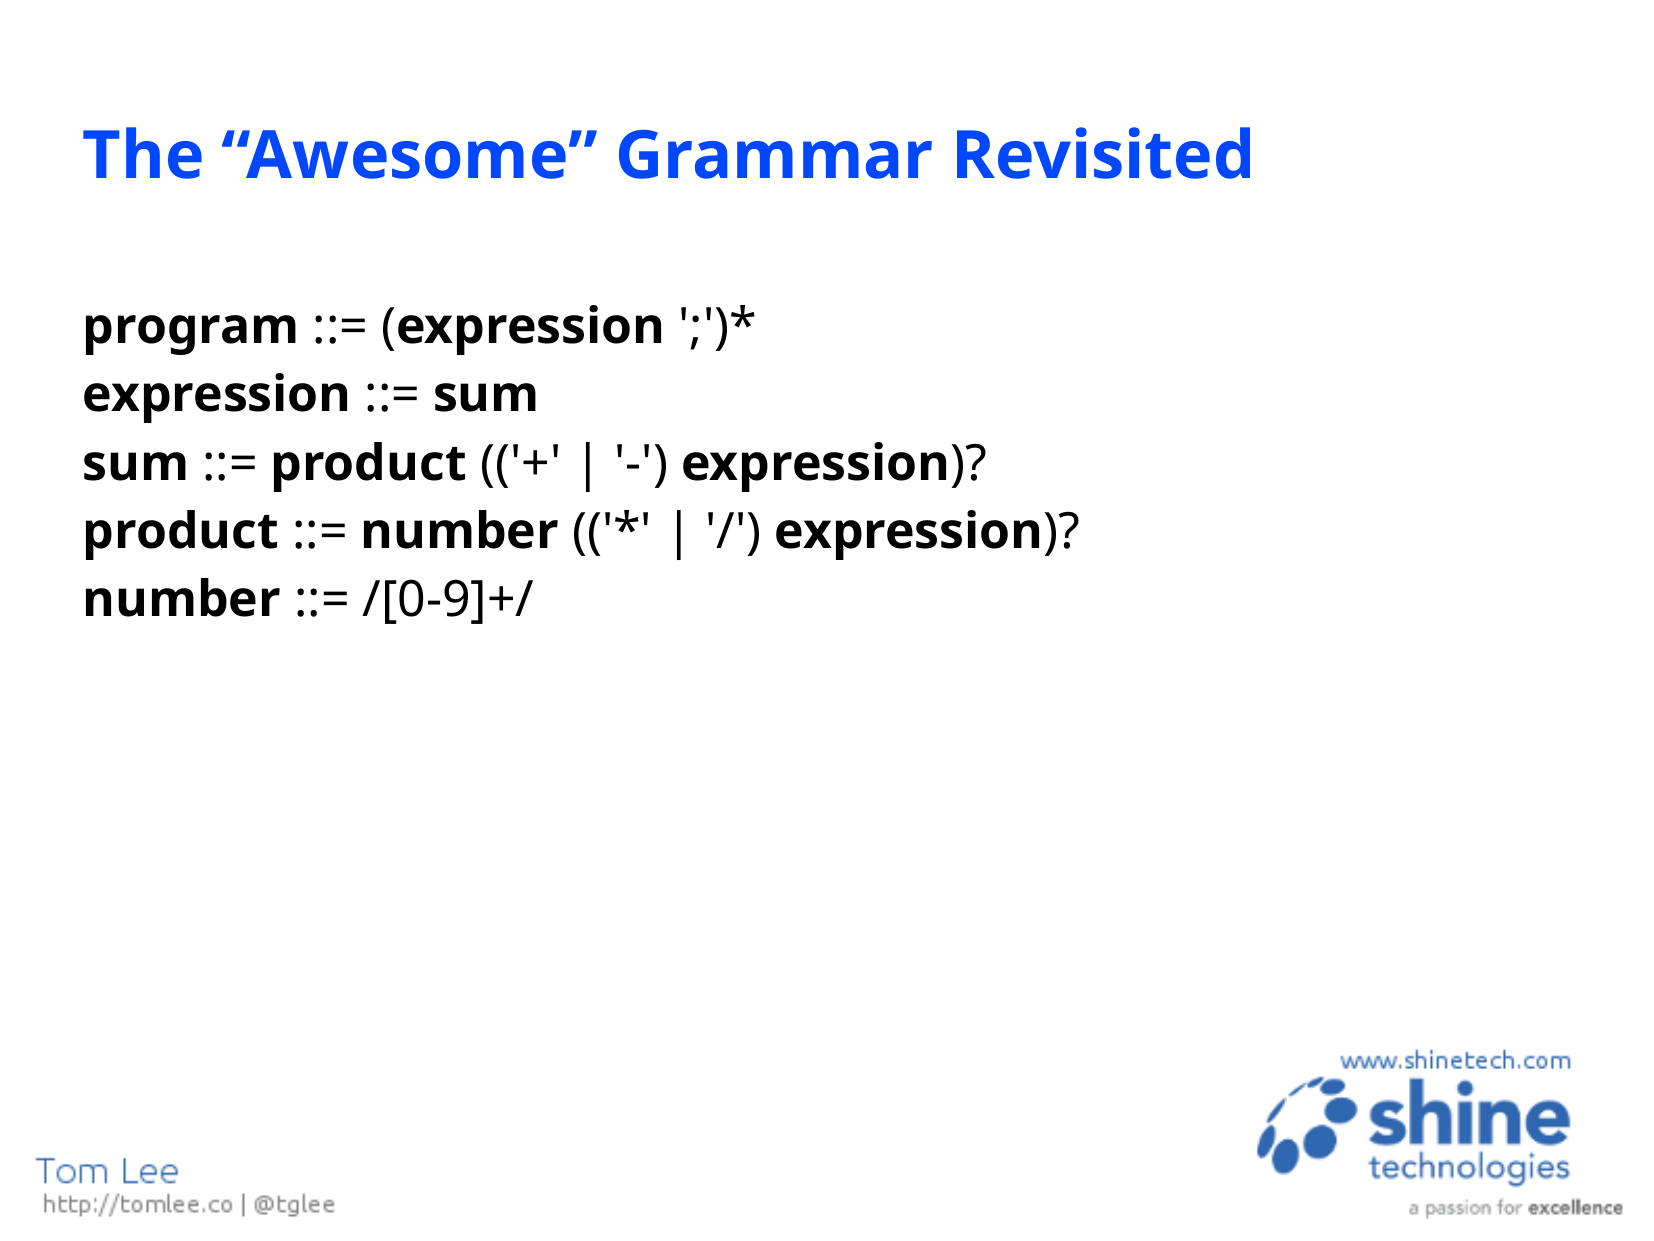

# The “Awesome” Grammar Revisited
program ::= (expression ';')*
expression ::= sum
sum ::= product (('+' | '-') expression)?
product ::= number (('*' | '/') expression)?
number ::= /[0-9]+/